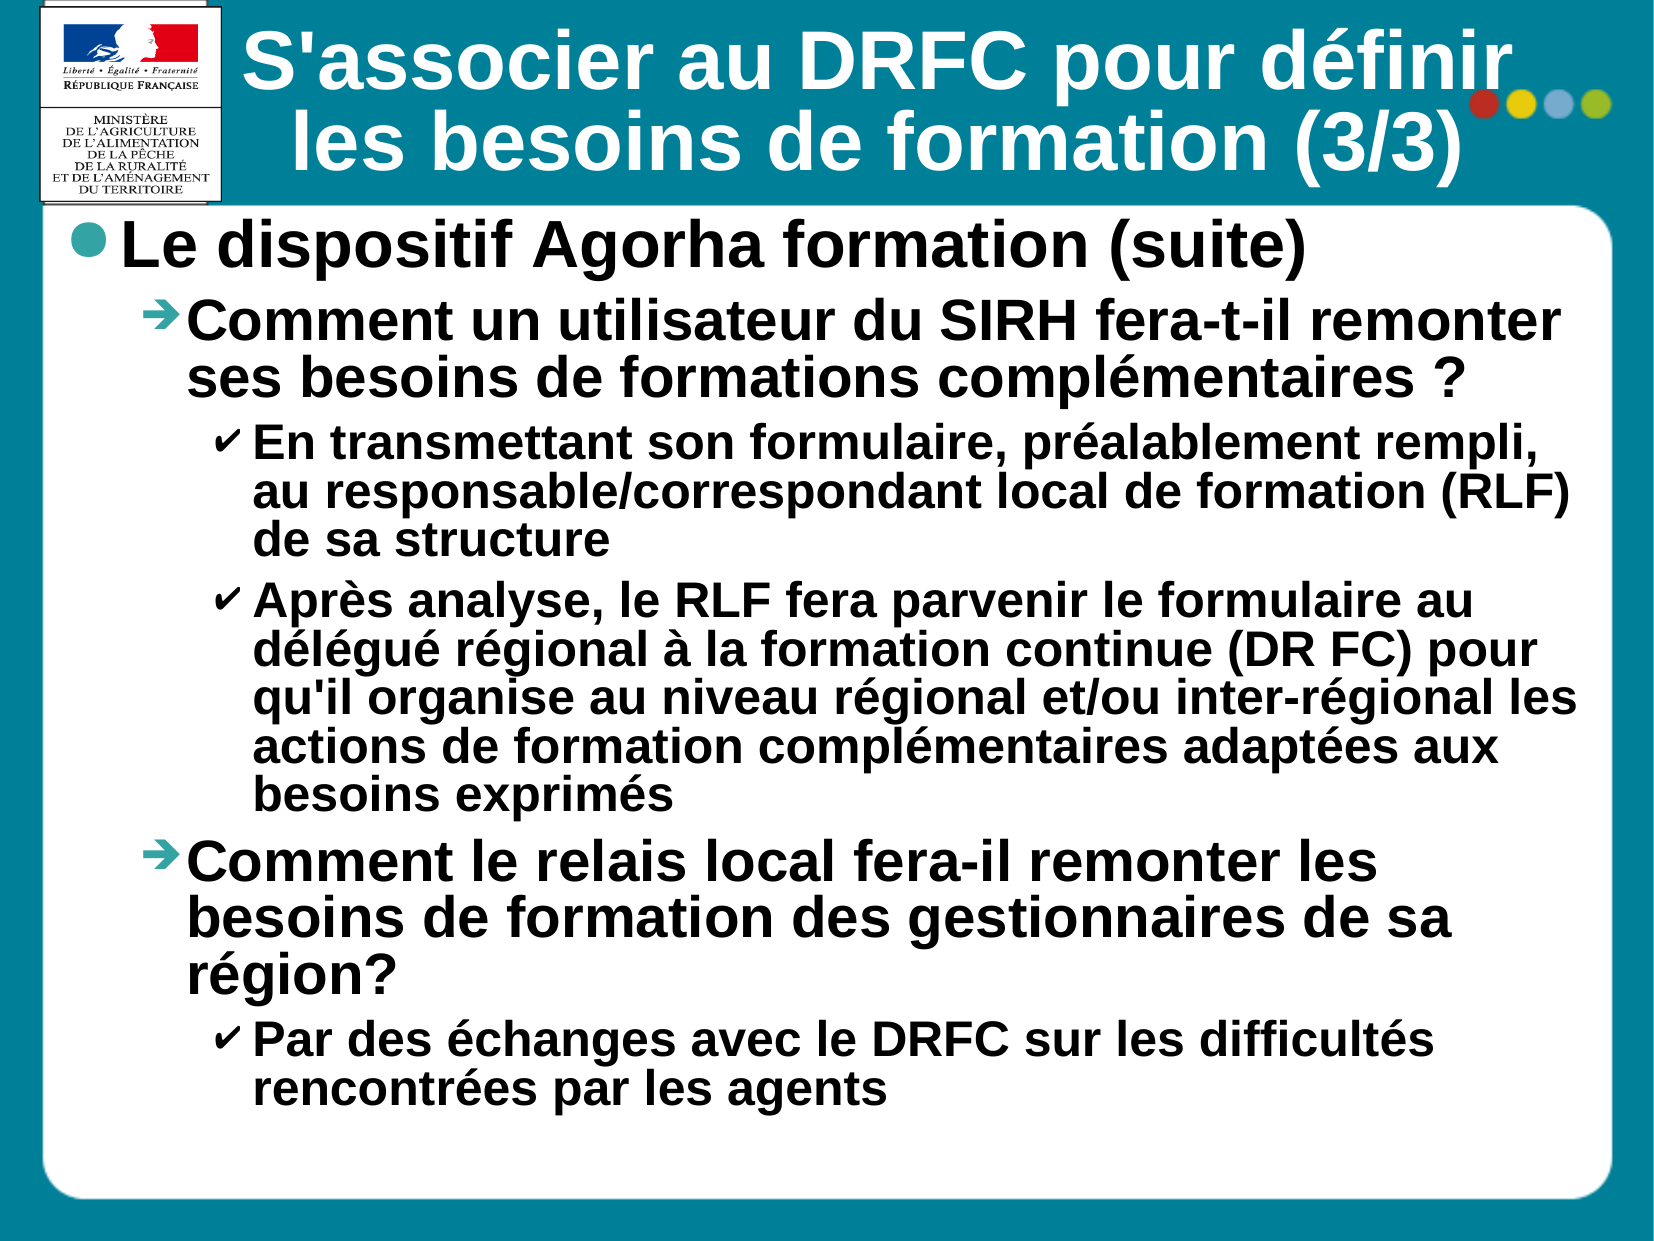

# S'associer au DRFC pour définir les besoins de formation (3/3)
Le dispositif Agorha formation (suite)
Comment un utilisateur du SIRH fera-t-il remonter ses besoins de formations complémentaires ?
En transmettant son formulaire, préalablement rempli, au responsable/correspondant local de formation (RLF) de sa structure
Après analyse, le RLF fera parvenir le formulaire au délégué régional à la formation continue (DR FC) pour qu'il organise au niveau régional et/ou inter-régional les actions de formation complémentaires adaptées aux besoins exprimés
Comment le relais local fera-il remonter les besoins de formation des gestionnaires de sa région?
Par des échanges avec le DRFC sur les difficultés rencontrées par les agents